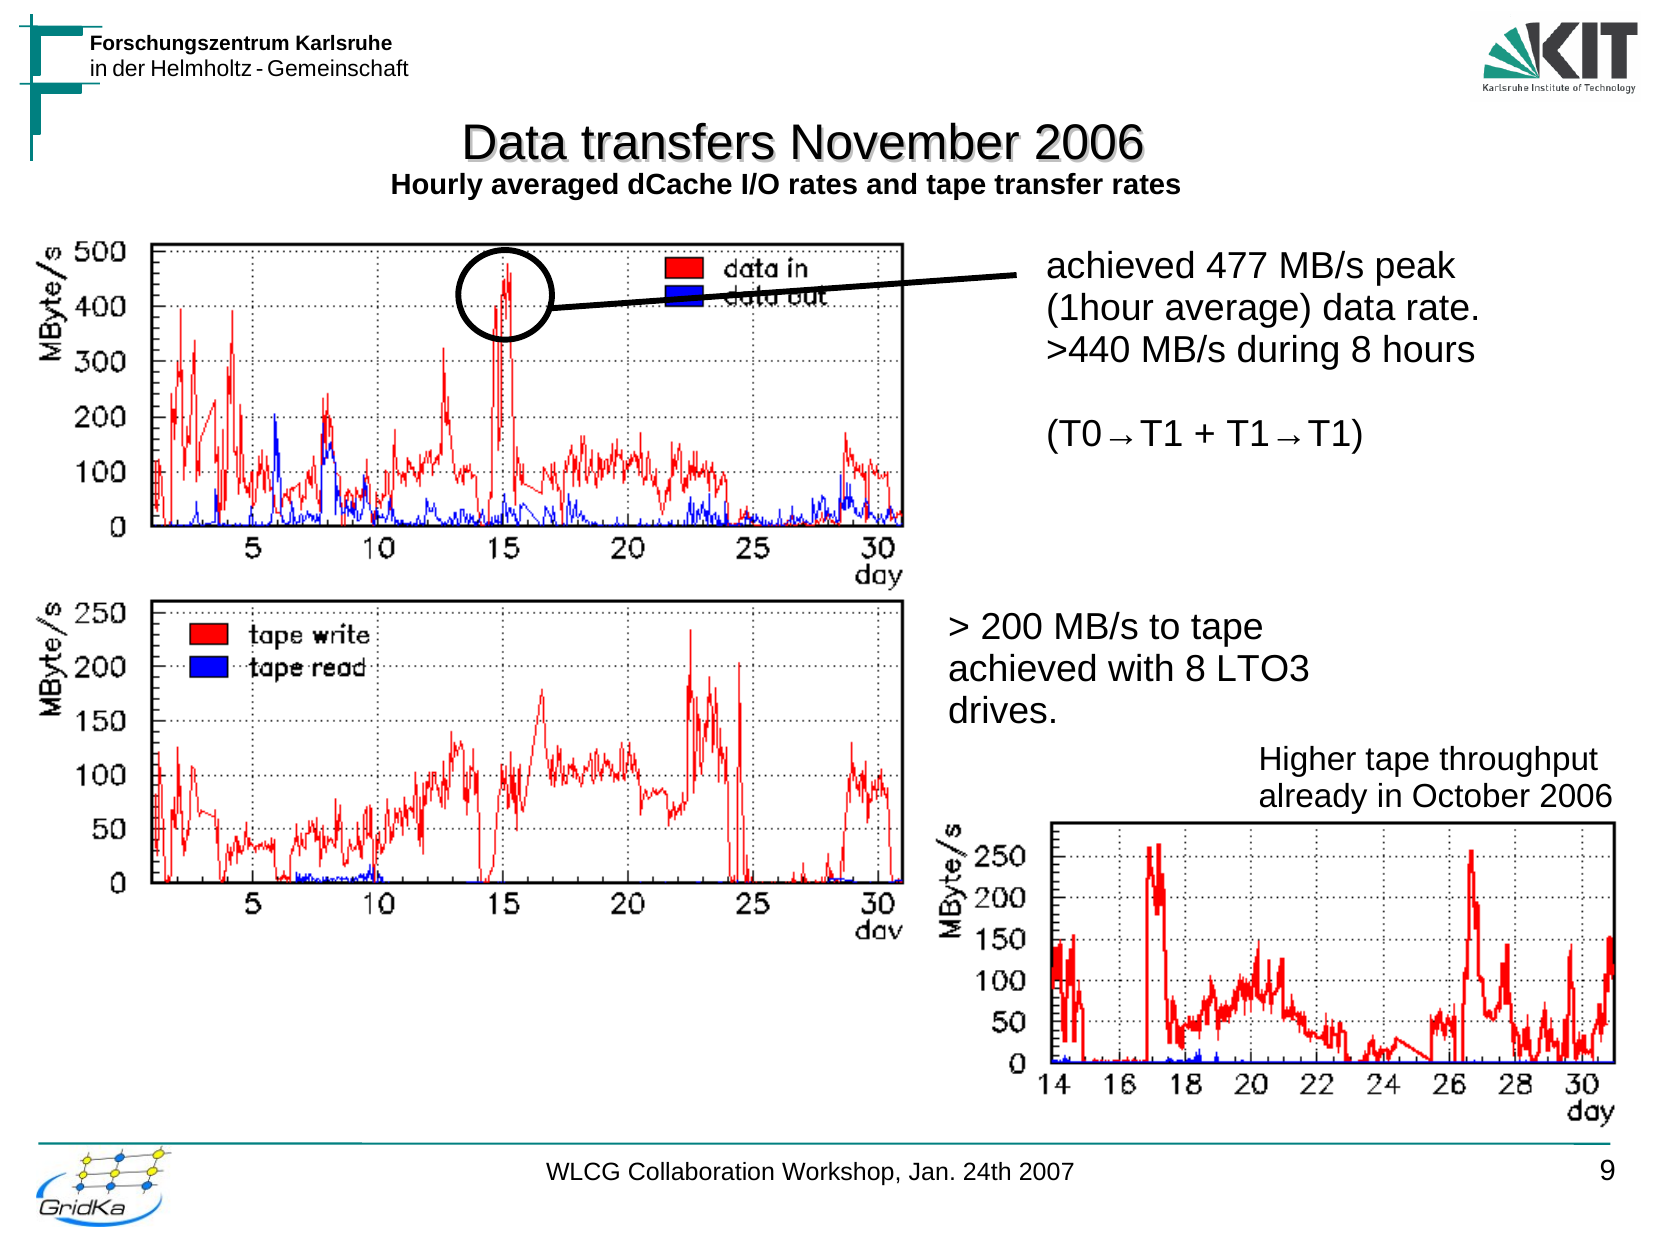

Data transfers November 2006
Hourly averaged dCache I/O rates and tape transfer rates
achieved 477 MB/s peak
(1hour average) data rate.
>440 MB/s during 8 hours
(T0→T1 + T1→T1)
> 200 MB/s to tape
achieved with 8 LTO3
drives.
Higher tape throughput
already in October 2006